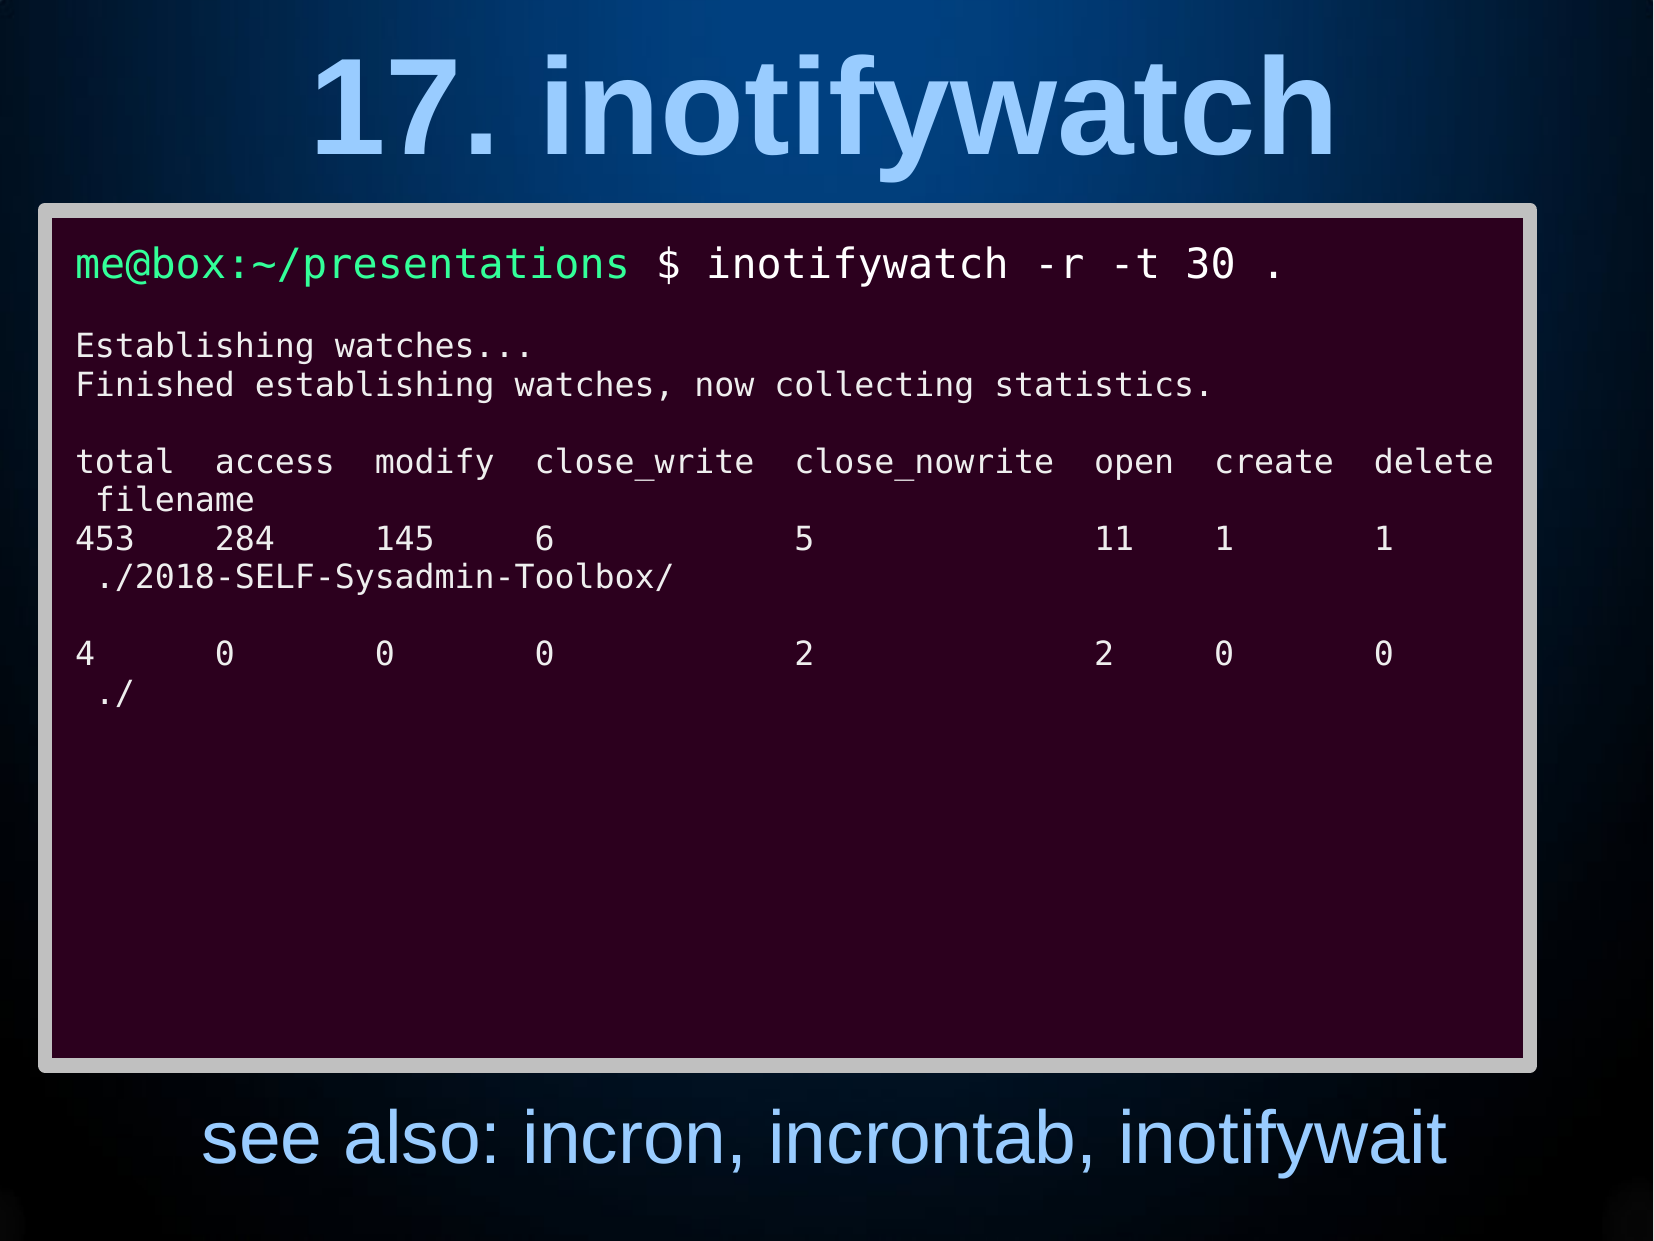

# 17. inotifywatch
me@box:~/presentations $ inotifywatch -r -t 30 .
Establishing watches...
Finished establishing watches, now collecting statistics.
total access modify close_write close_nowrite open create delete filename
453 284 145 6 5 11 1 1 ./2018-SELF-Sysadmin-Toolbox/
4 0 0 0 2 2 0 0 ./
see also: incron, incrontab, inotifywait